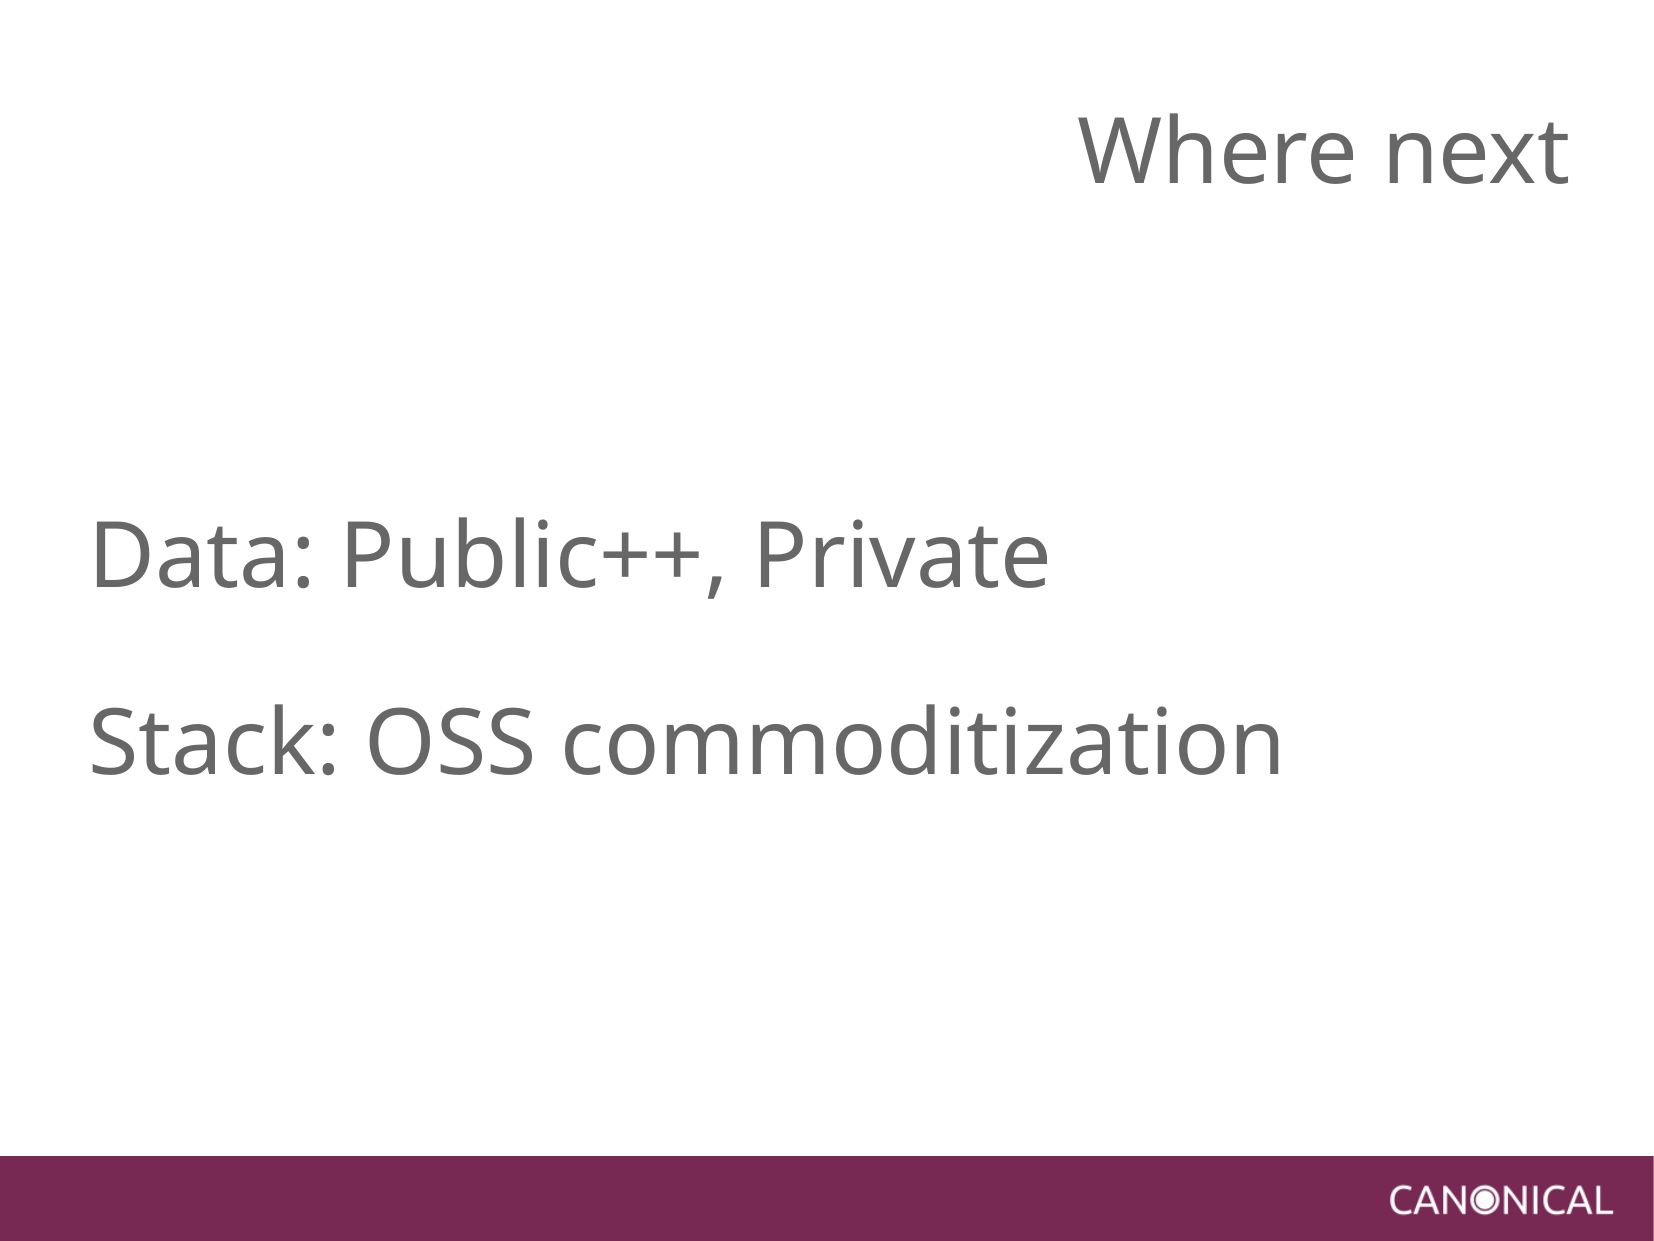

# Where next
Data: Public++, Private
Stack: OSS commoditization